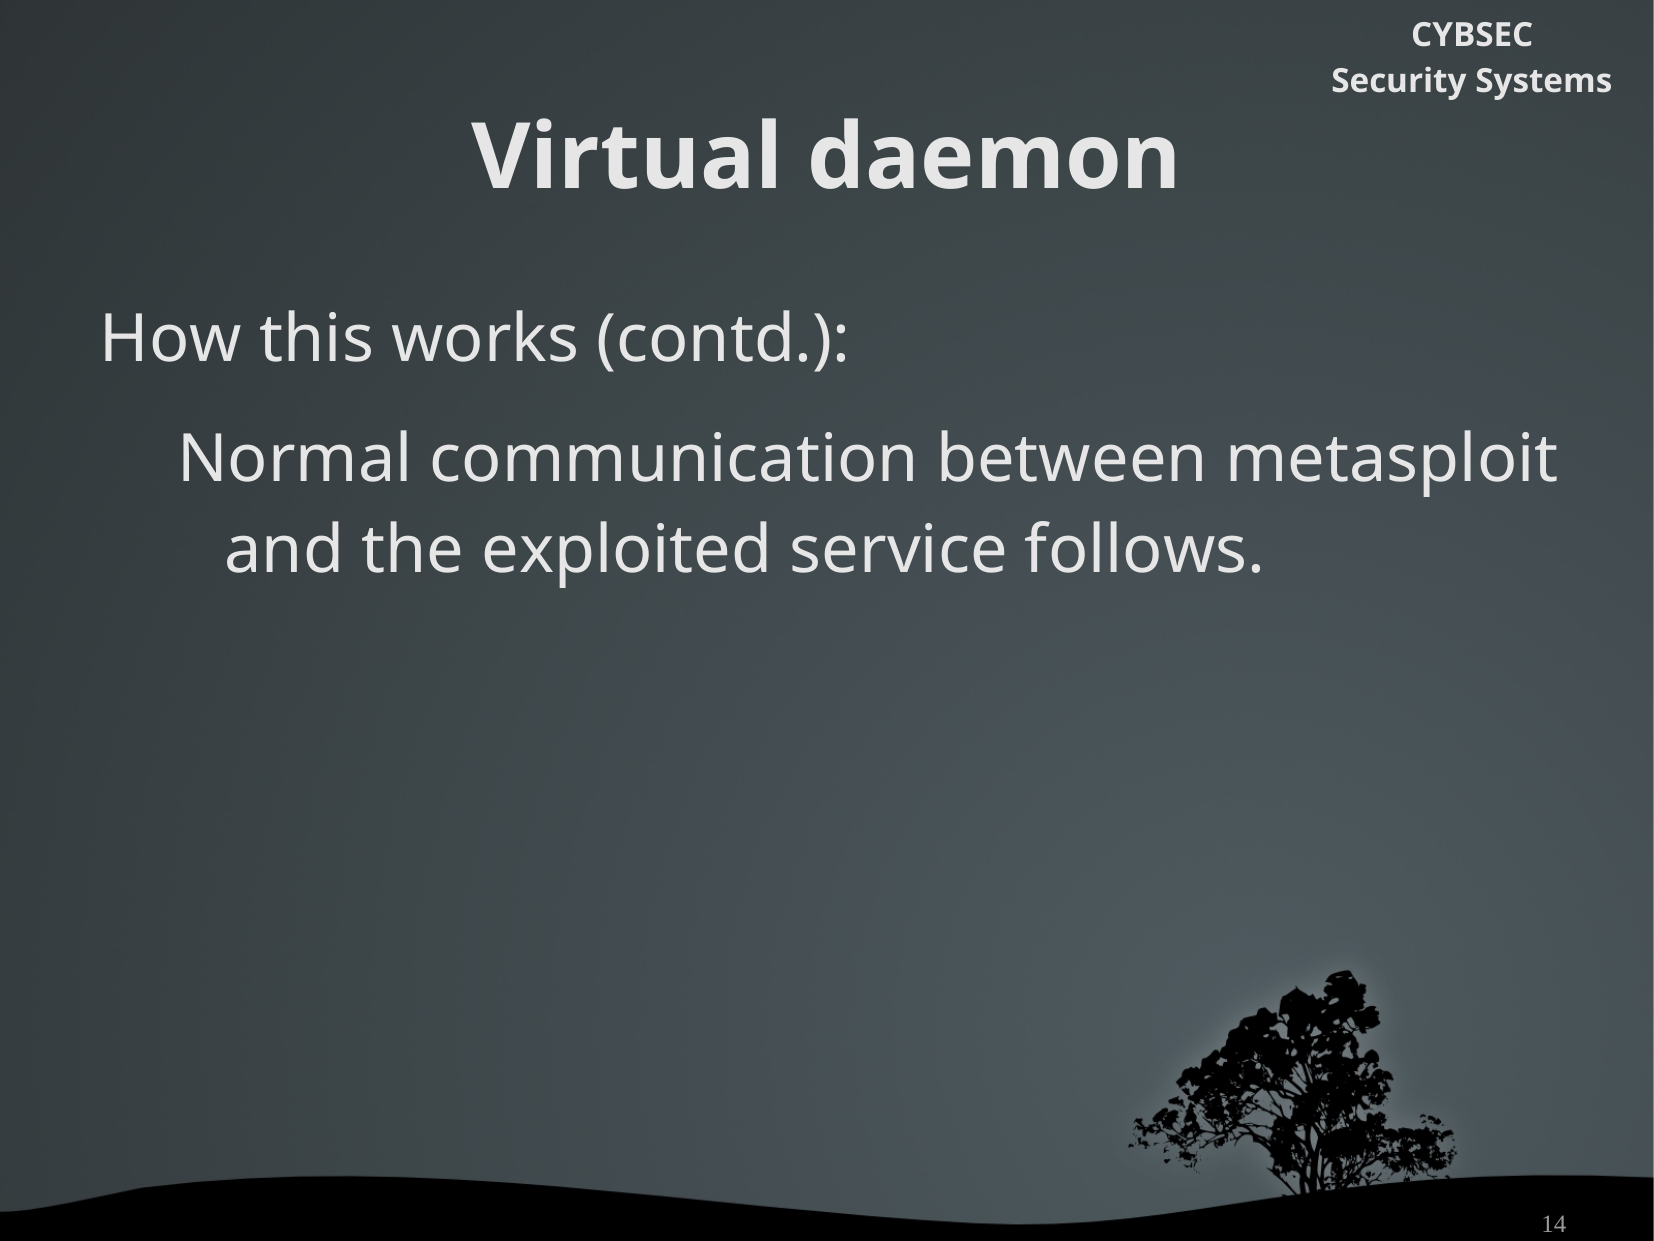

CYBSEC
Security Systems
# Virtual daemon
 How this works (contd.):
Normal communication between metasploit and the exploited service follows.
14